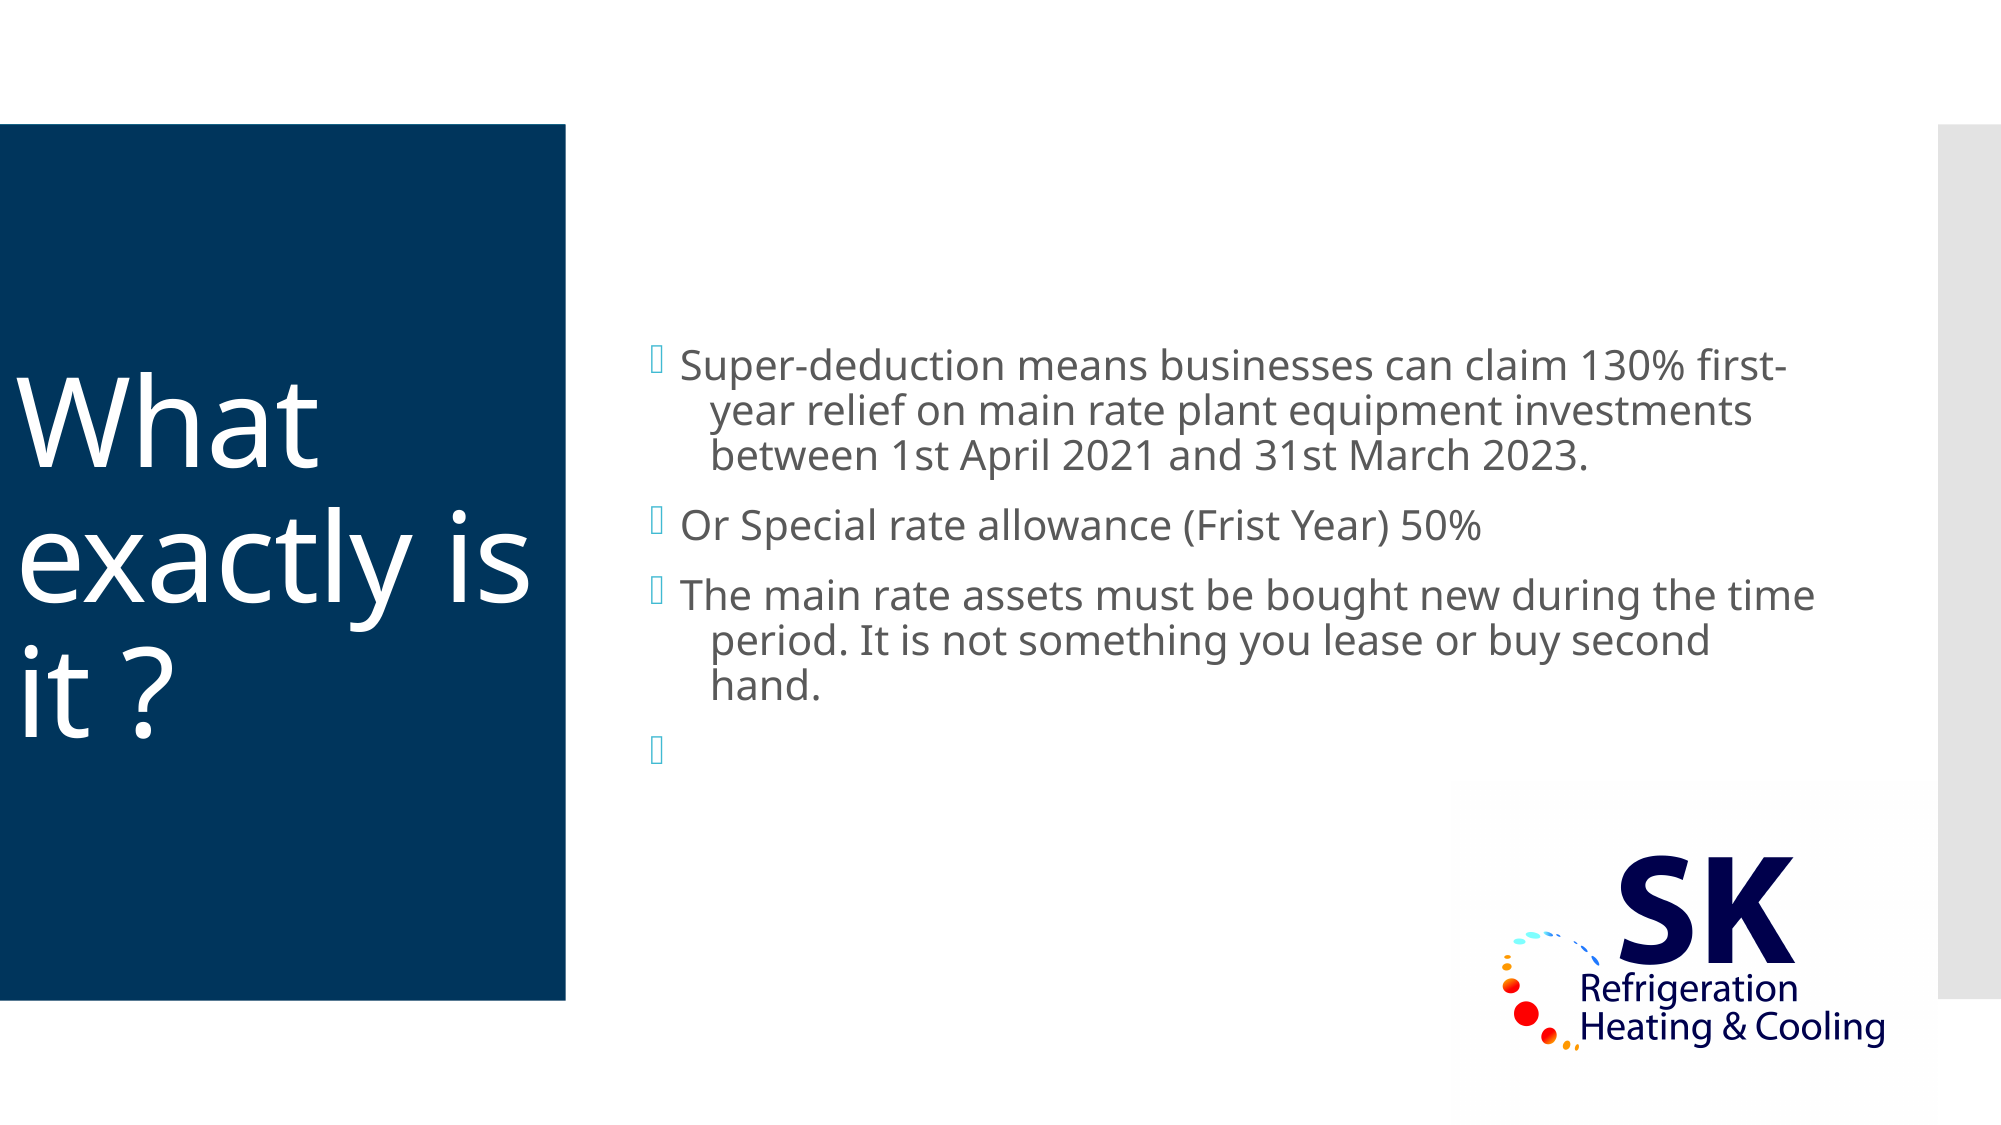

# What exactly is it ?
Super-deduction means businesses can claim 130% first-year relief on main rate plant equipment investments between 1st April 2021 and 31st March 2023.
Or Special rate allowance (Frist Year) 50%
The main rate assets must be bought new during the time period. It is not something you lease or buy second hand.